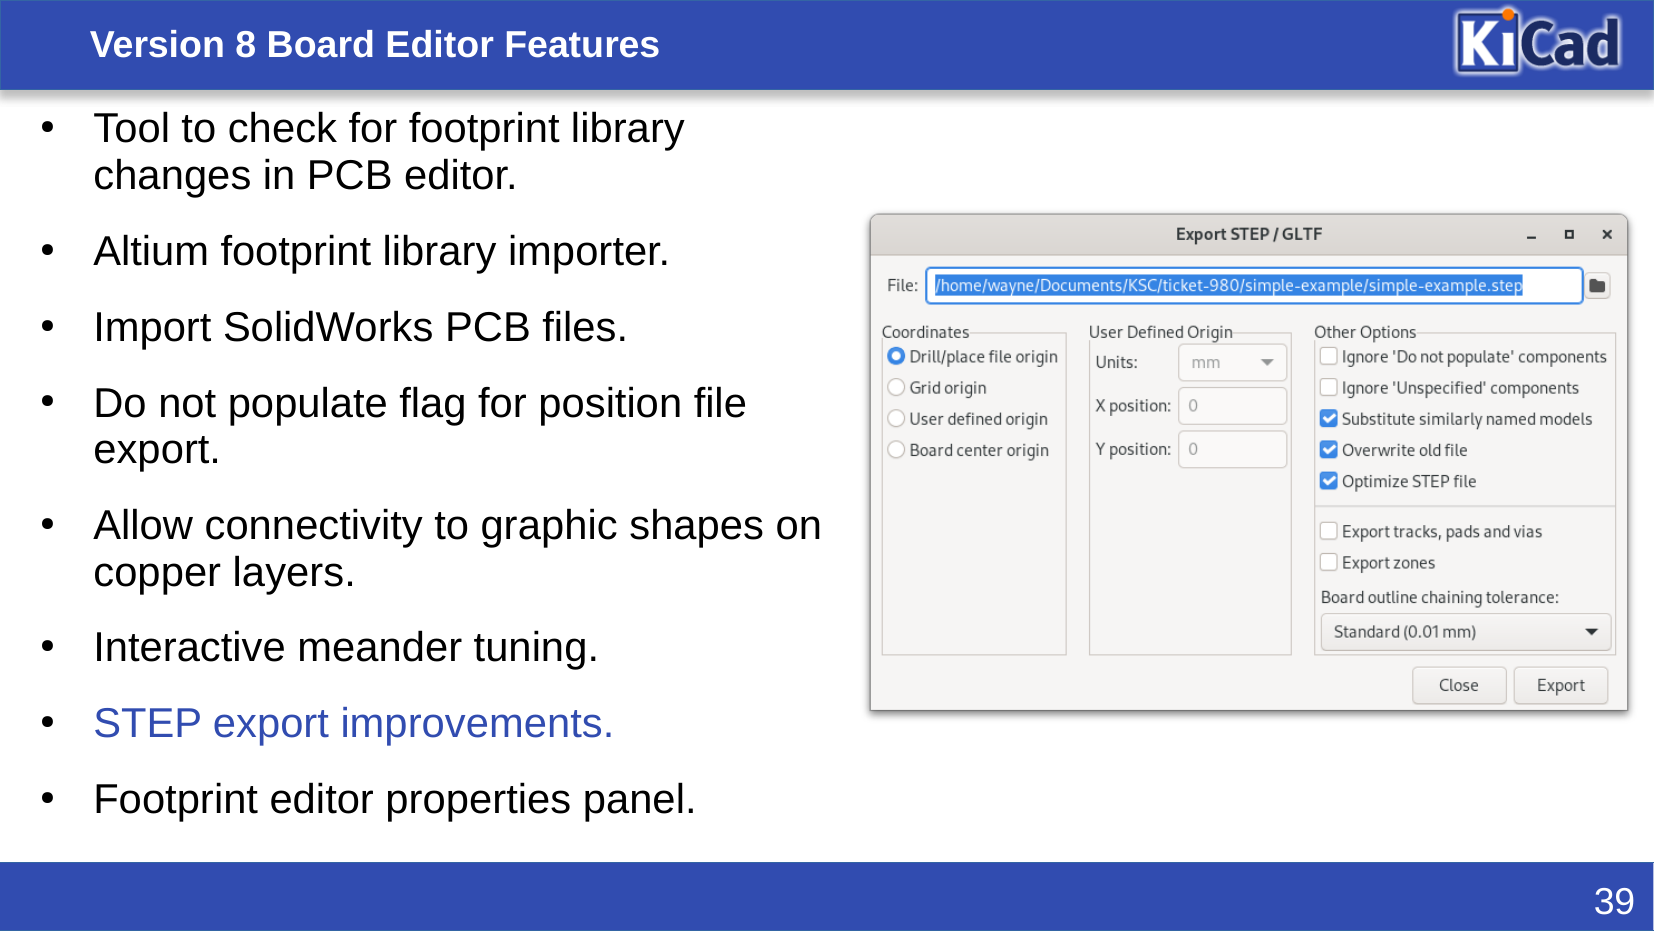

Version 8 Board Editor Features
# Tool to check for footprint library changes in PCB editor.
Altium footprint library importer.
Import SolidWorks PCB files.
Do not populate flag for position file export.
Allow connectivity to graphic shapes on copper layers.
Interactive meander tuning.
STEP export improvements.
Footprint editor properties panel.